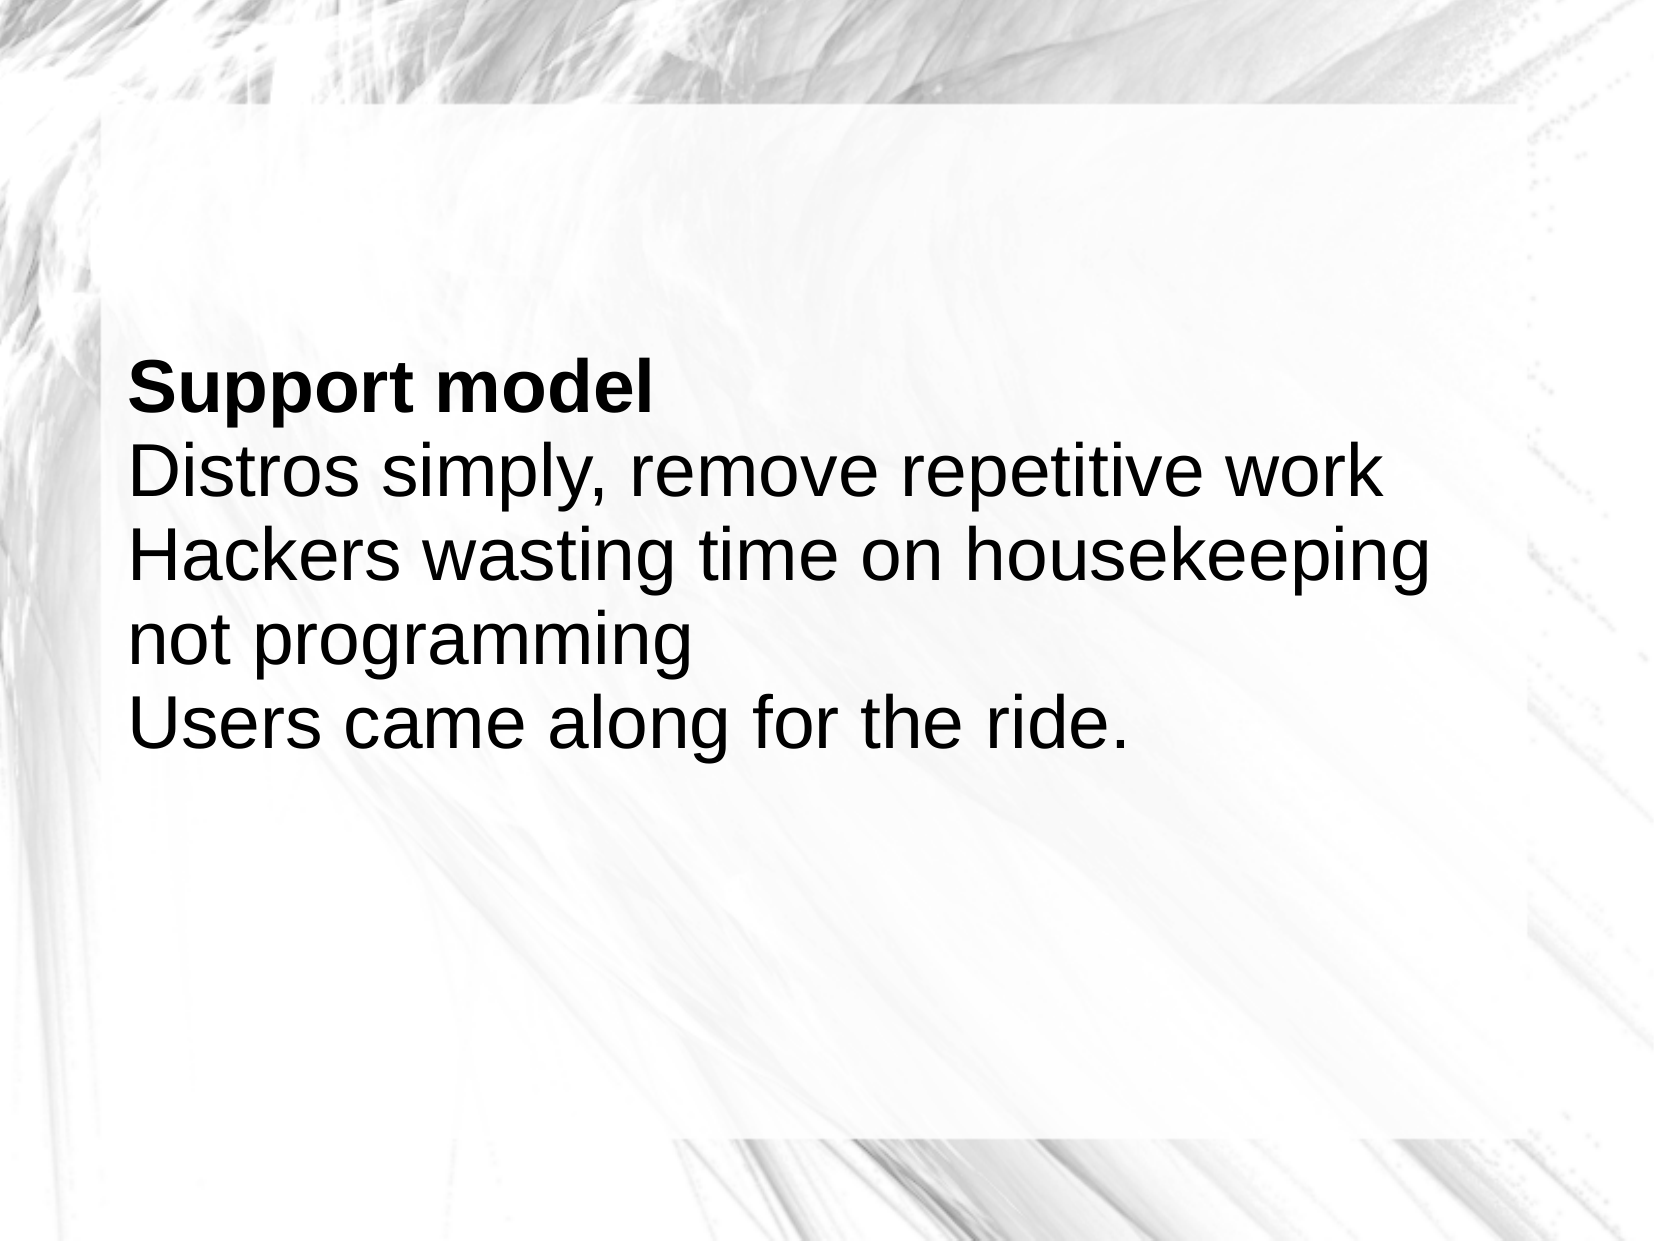

Support model
Distros simply, remove repetitive work
Hackers wasting time on housekeeping not programming
Users came along for the ride.